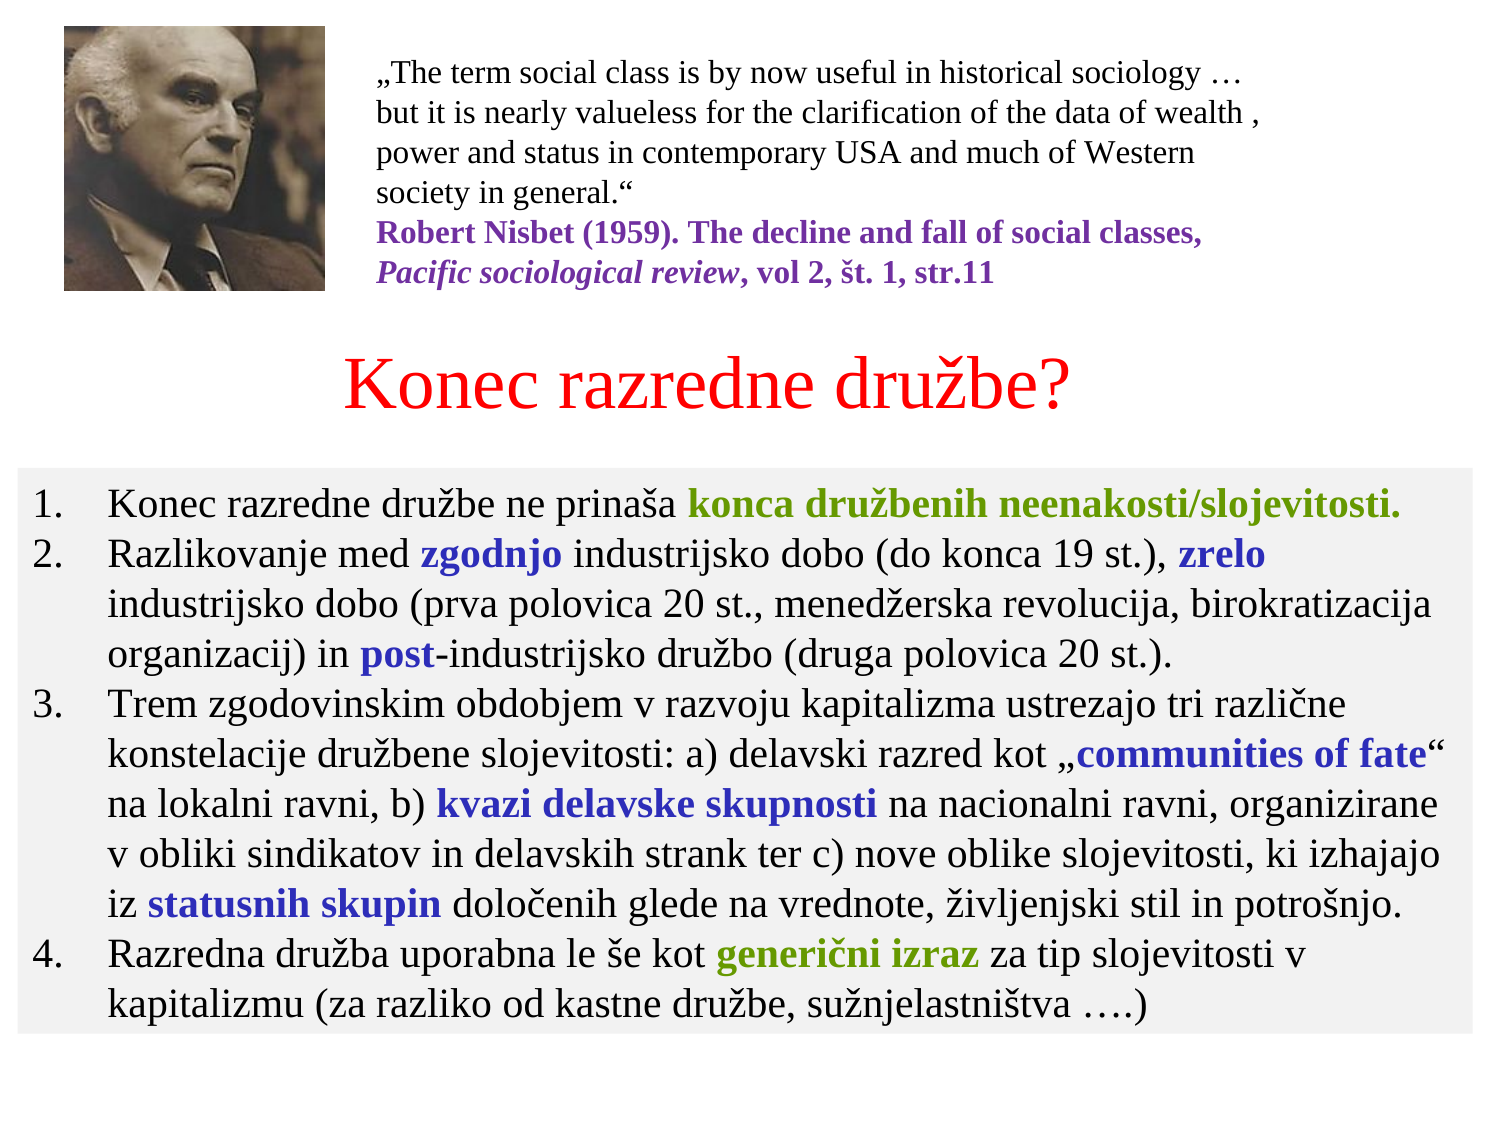

„The term social class is by now useful in historical sociology … but it is nearly valueless for the clarification of the data of wealth , power and status in contemporary USA and much of Western society in general.“
Robert Nisbet (1959). The decline and fall of social classes, Pacific sociological review, vol 2, št. 1, str.11
Konec razredne družbe?
Konec razredne družbe ne prinaša konca družbenih neenakosti/slojevitosti.
Razlikovanje med zgodnjo industrijsko dobo (do konca 19 st.), zrelo industrijsko dobo (prva polovica 20 st., menedžerska revolucija, birokratizacija organizacij) in post-industrijsko družbo (druga polovica 20 st.).
Trem zgodovinskim obdobjem v razvoju kapitalizma ustrezajo tri različne konstelacije družbene slojevitosti: a) delavski razred kot „communities of fate“ na lokalni ravni, b) kvazi delavske skupnosti na nacionalni ravni, organizirane v obliki sindikatov in delavskih strank ter c) nove oblike slojevitosti, ki izhajajo iz statusnih skupin določenih glede na vrednote, življenjski stil in potrošnjo.
Razredna družba uporabna le še kot generični izraz za tip slojevitosti v kapitalizmu (za razliko od kastne družbe, sužnjelastništva ….)